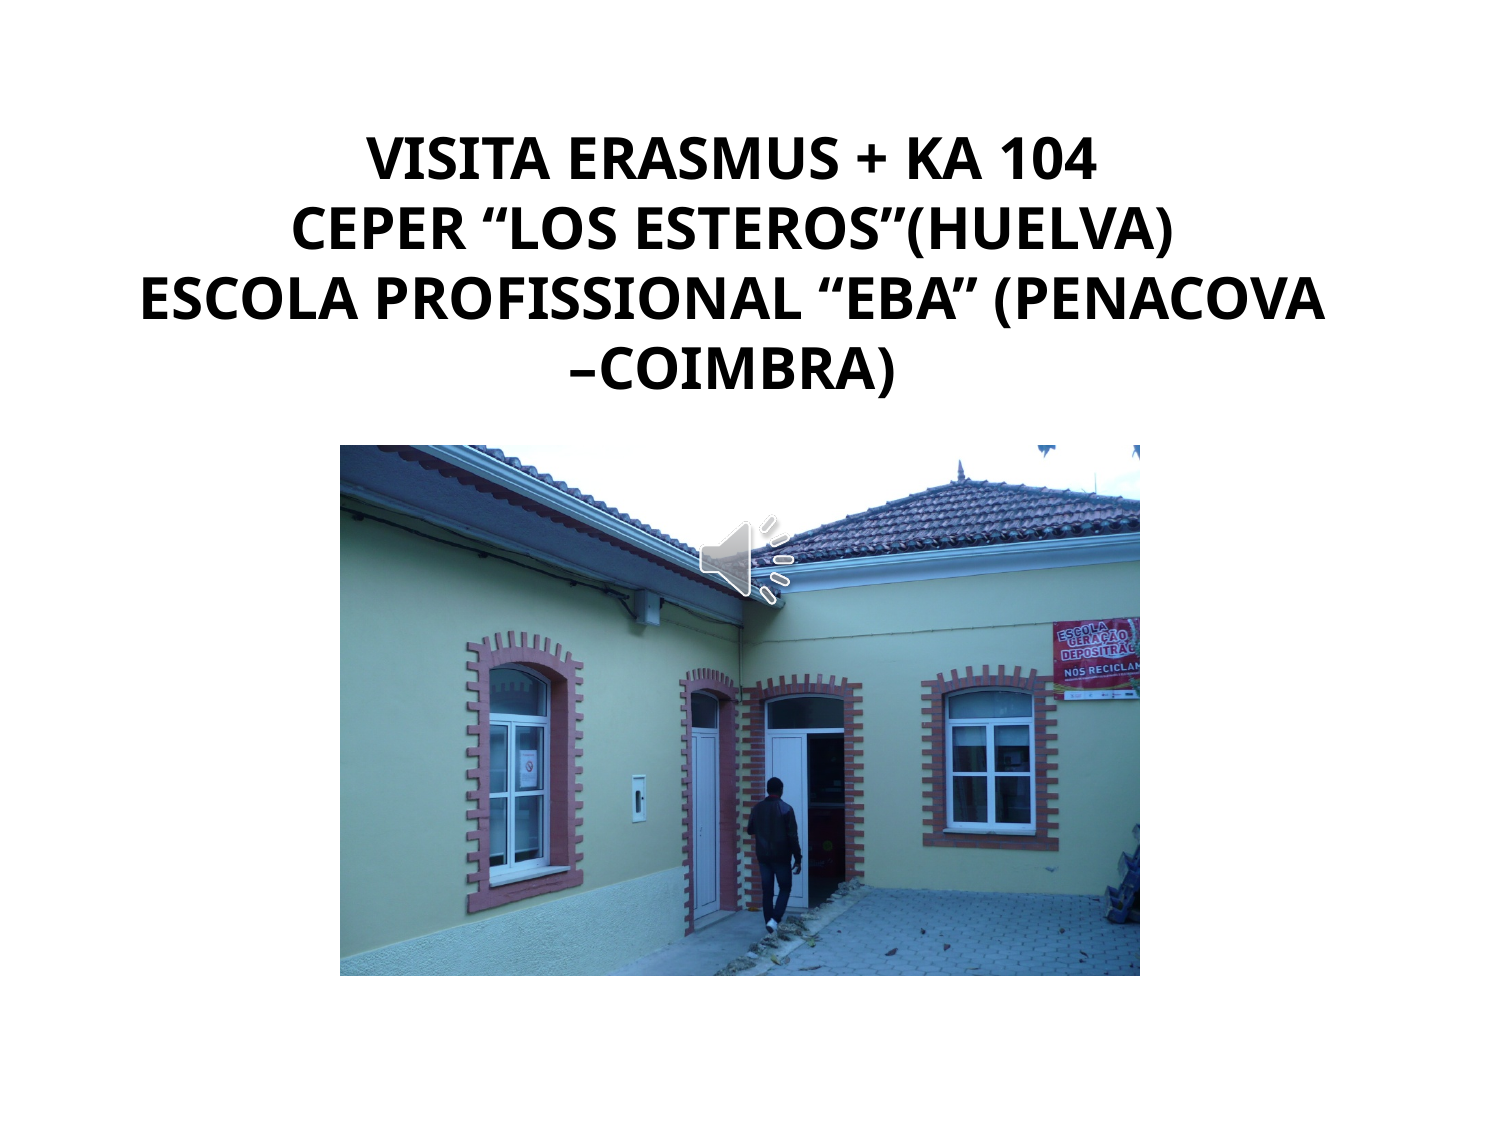

# VISITA ERASMUS + KA 104 CEPER “LOS ESTEROS”(HUELVA) ESCOLA PROFISSIONAL “EBA” (PENACOVA –COIMBRA)